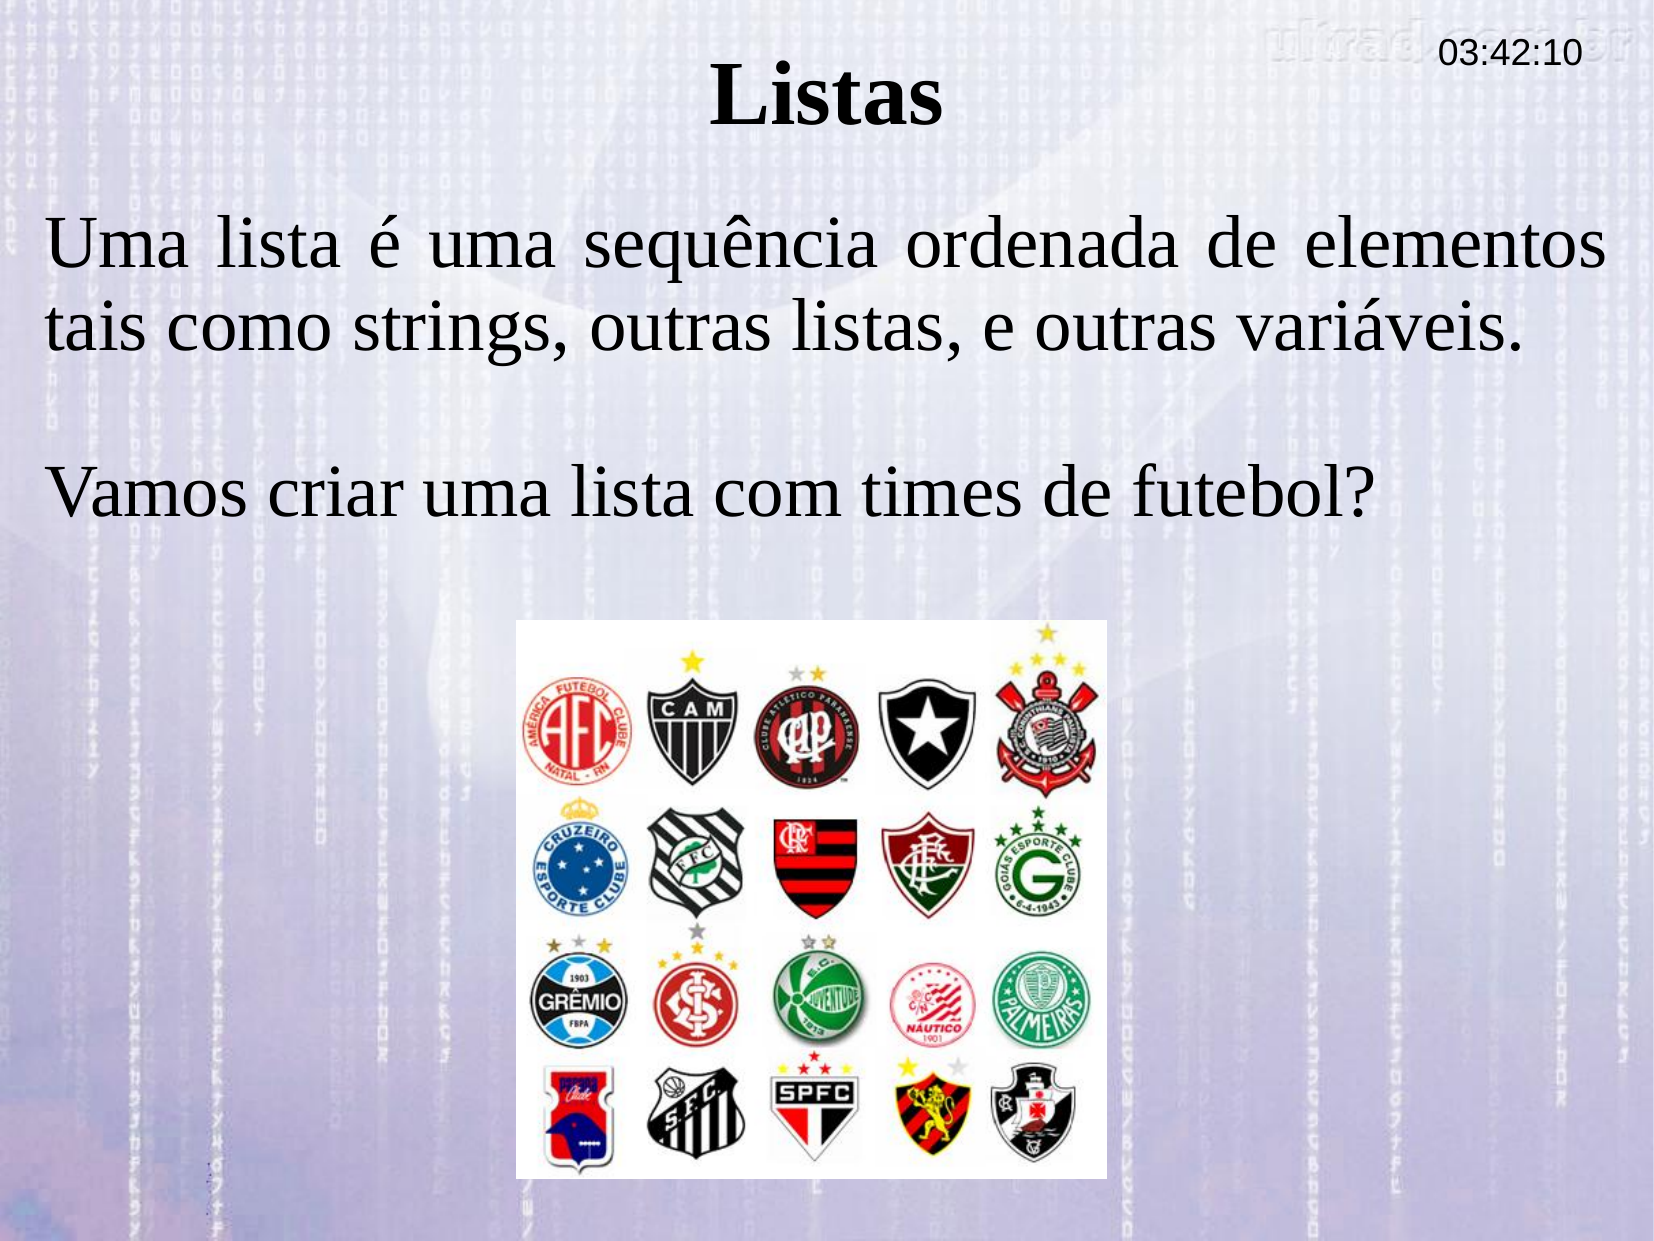

02:23:20
Listas
Uma lista é uma sequência ordenada de elementos tais como strings, outras listas, e outras variáveis.
Vamos criar uma lista com times de futebol?